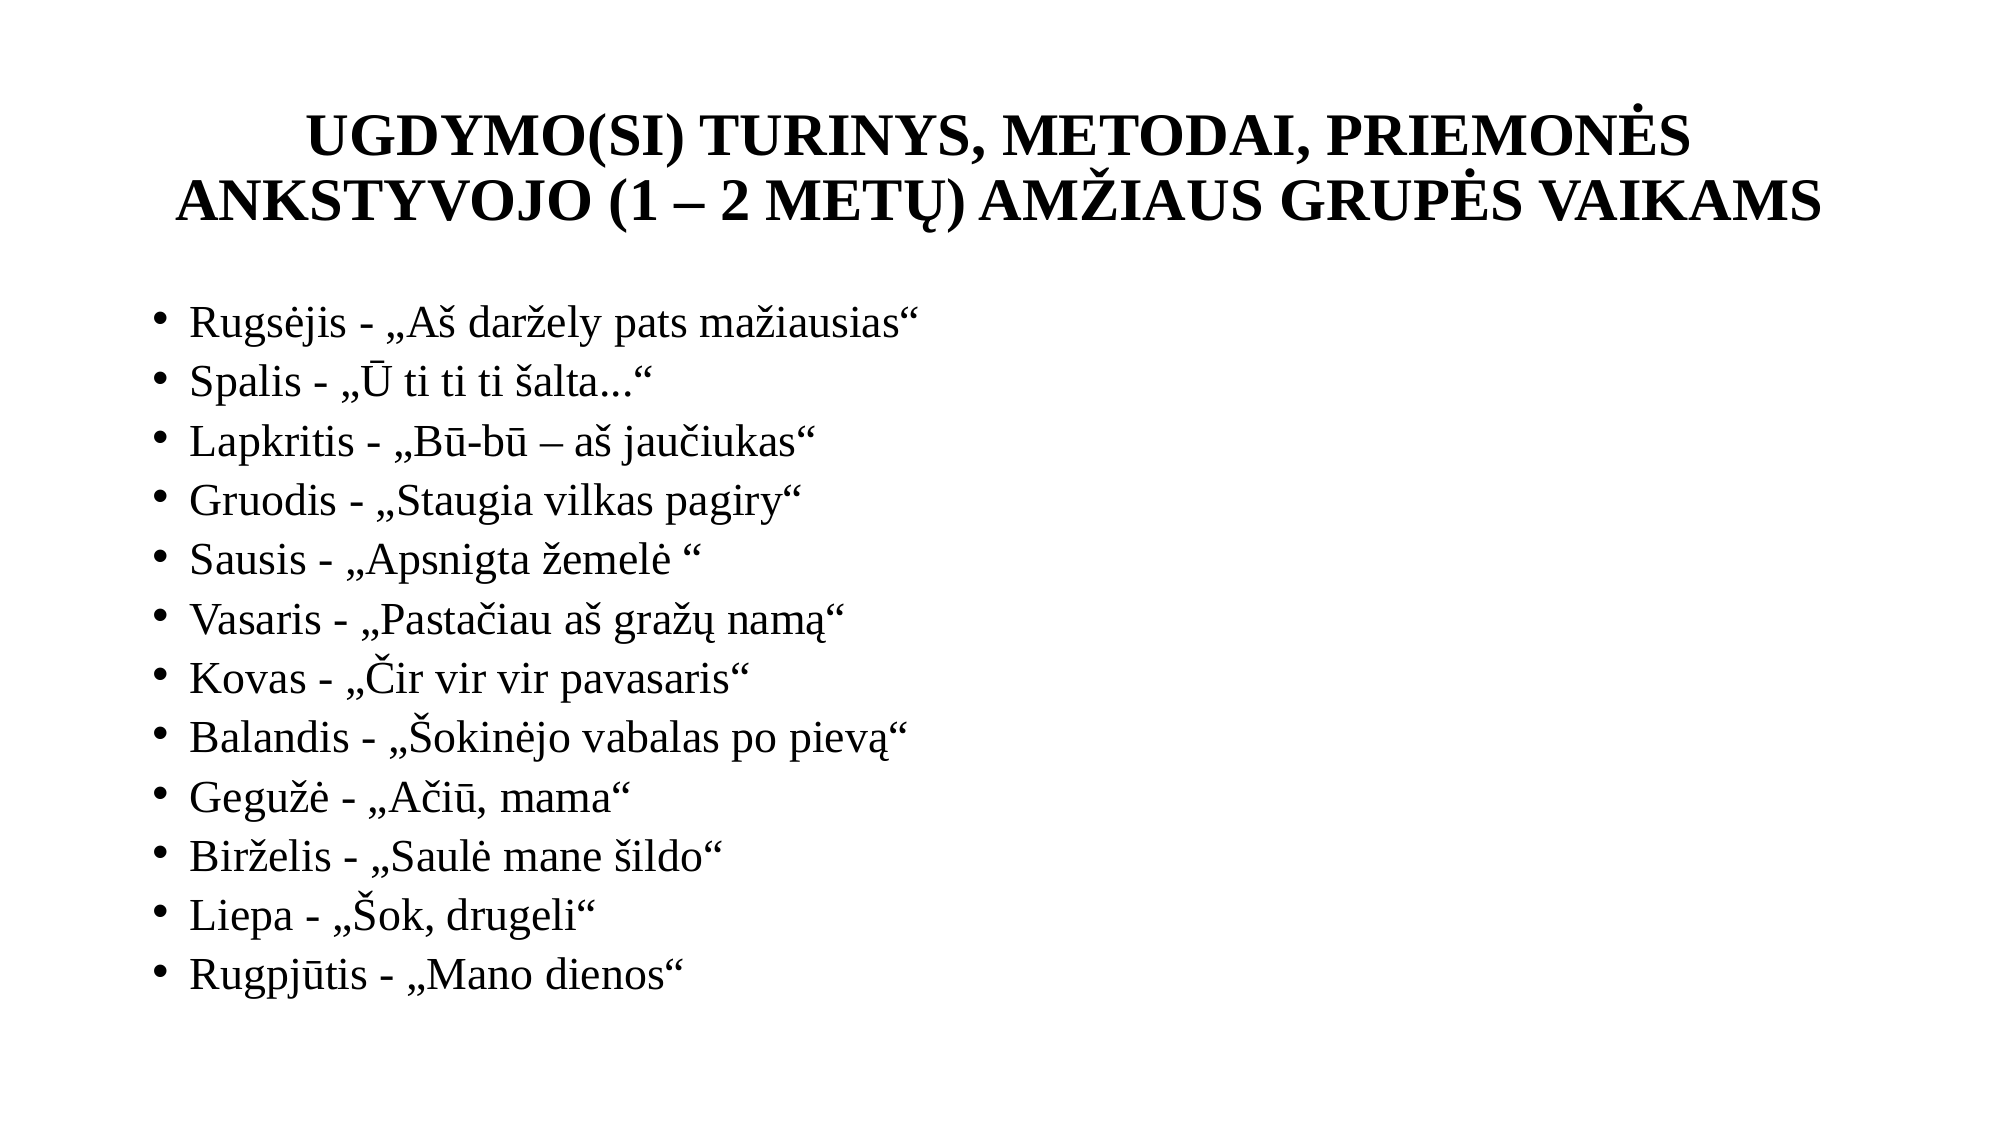

# UGDYMO(SI) TURINYS, METODAI, PRIEMONĖS ANKSTYVOJO (1 – 2 METŲ) AMŽIAUS GRUPĖS VAIKAMS
Rugsėjis - „Aš daržely pats mažiausias“
Spalis - „Ū ti ti ti šalta...“
Lapkritis - „Bū-bū – aš jaučiukas“
Gruodis - „Staugia vilkas pagiry“
Sausis - „Apsnigta žemelė “
Vasaris - „Pastačiau aš gražų namą“
Kovas - „Čir vir vir pavasaris“
Balandis - „Šokinėjo vabalas po pievą“
Gegužė - „Ačiū, mama“
Birželis - „Saulė mane šildo“
Liepa - „Šok, drugeli“
Rugpjūtis - „Mano dienos“